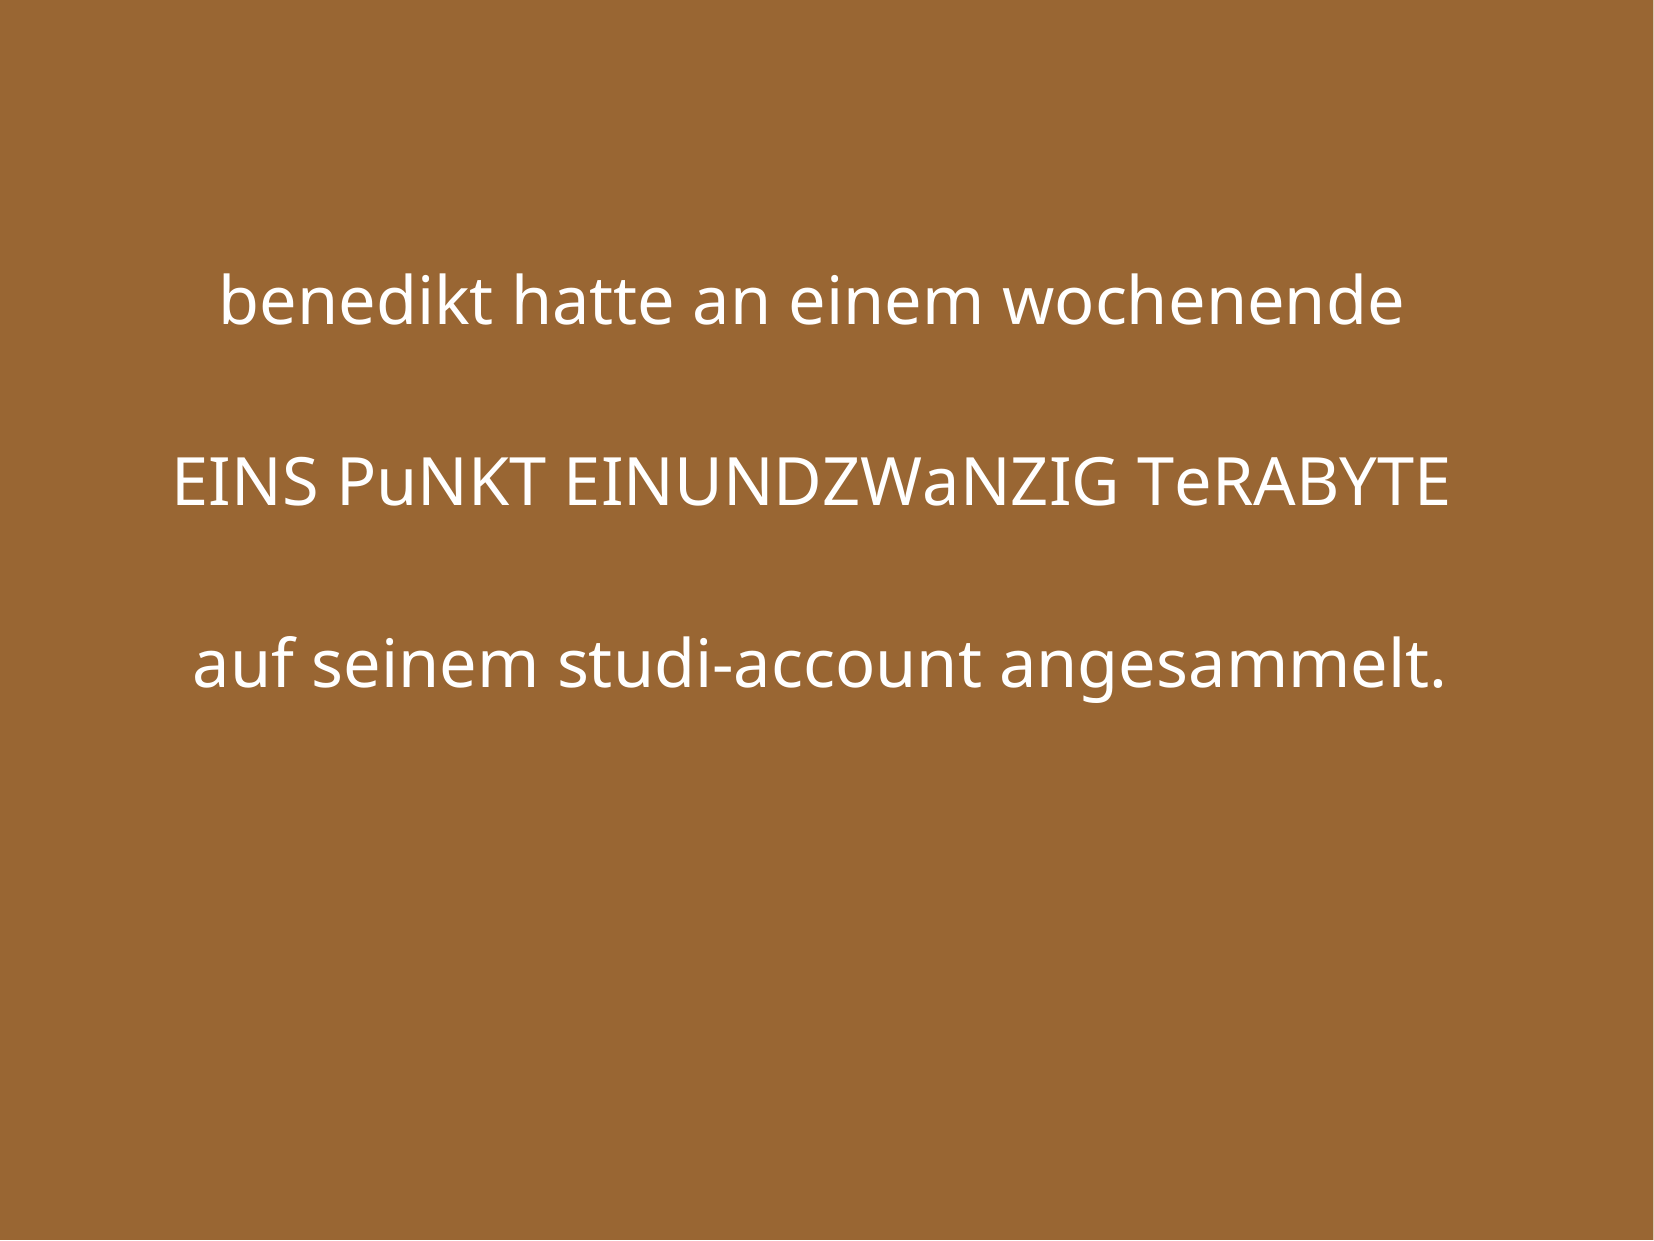

# benedikt hatte an einem wochenende
EINS PuNKT EINUNDZWaNZIG TeRABYTE
auf seinem studi-account angesammelt.